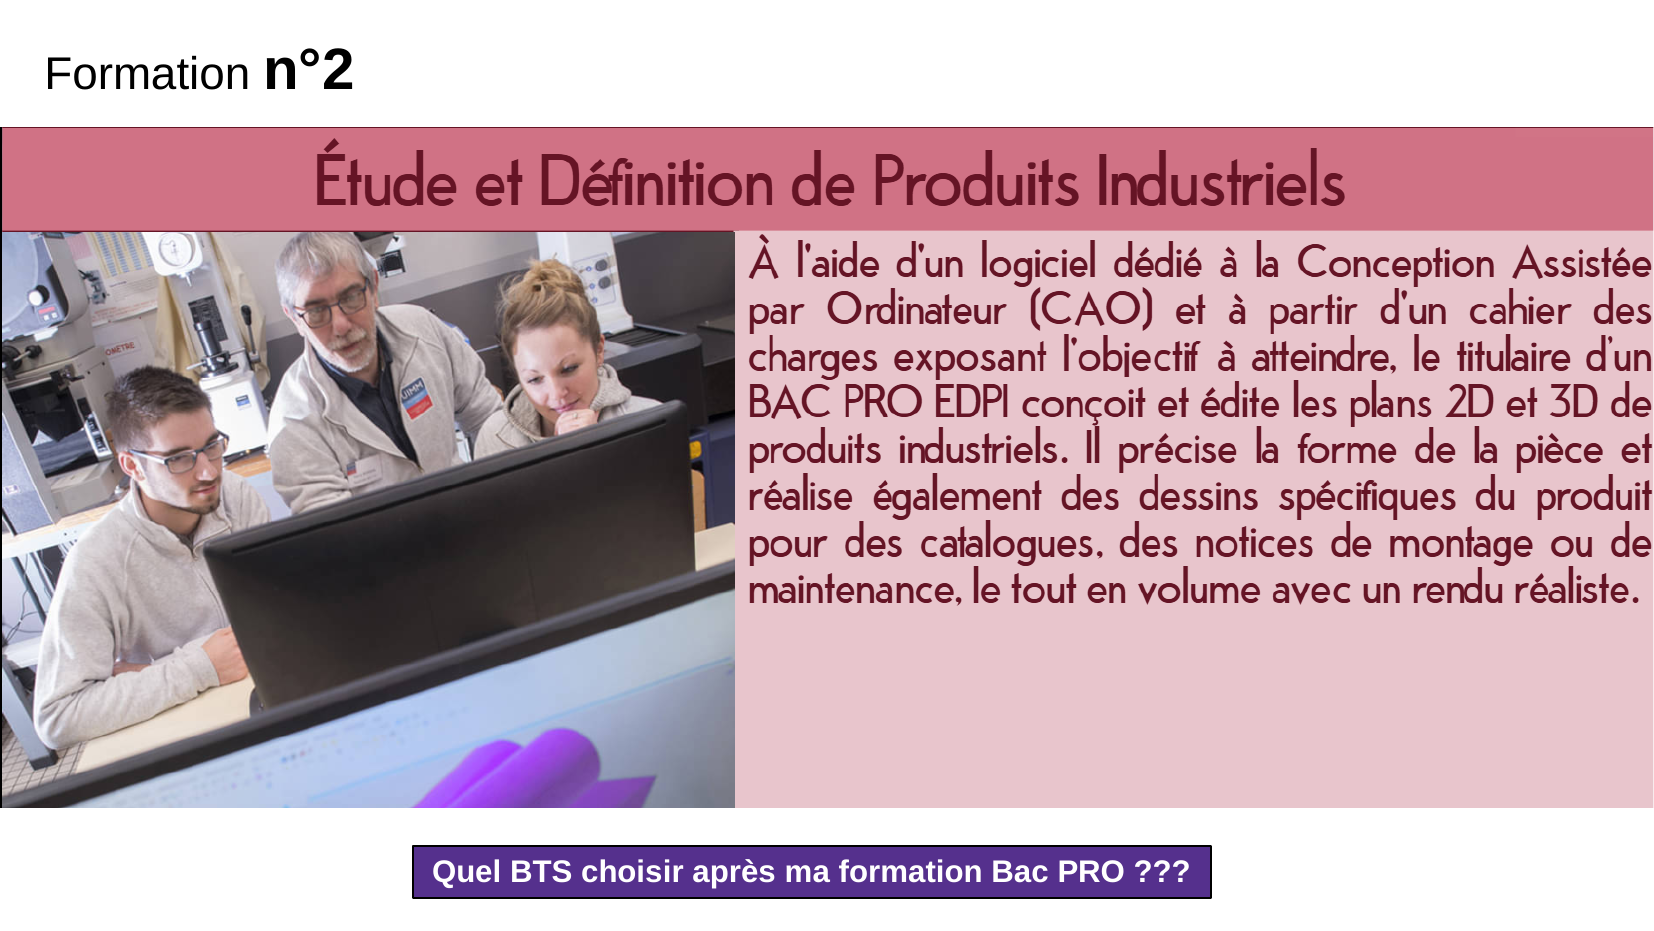

Formation n°2
Quel BTS choisir après ma formation Bac PRO ???